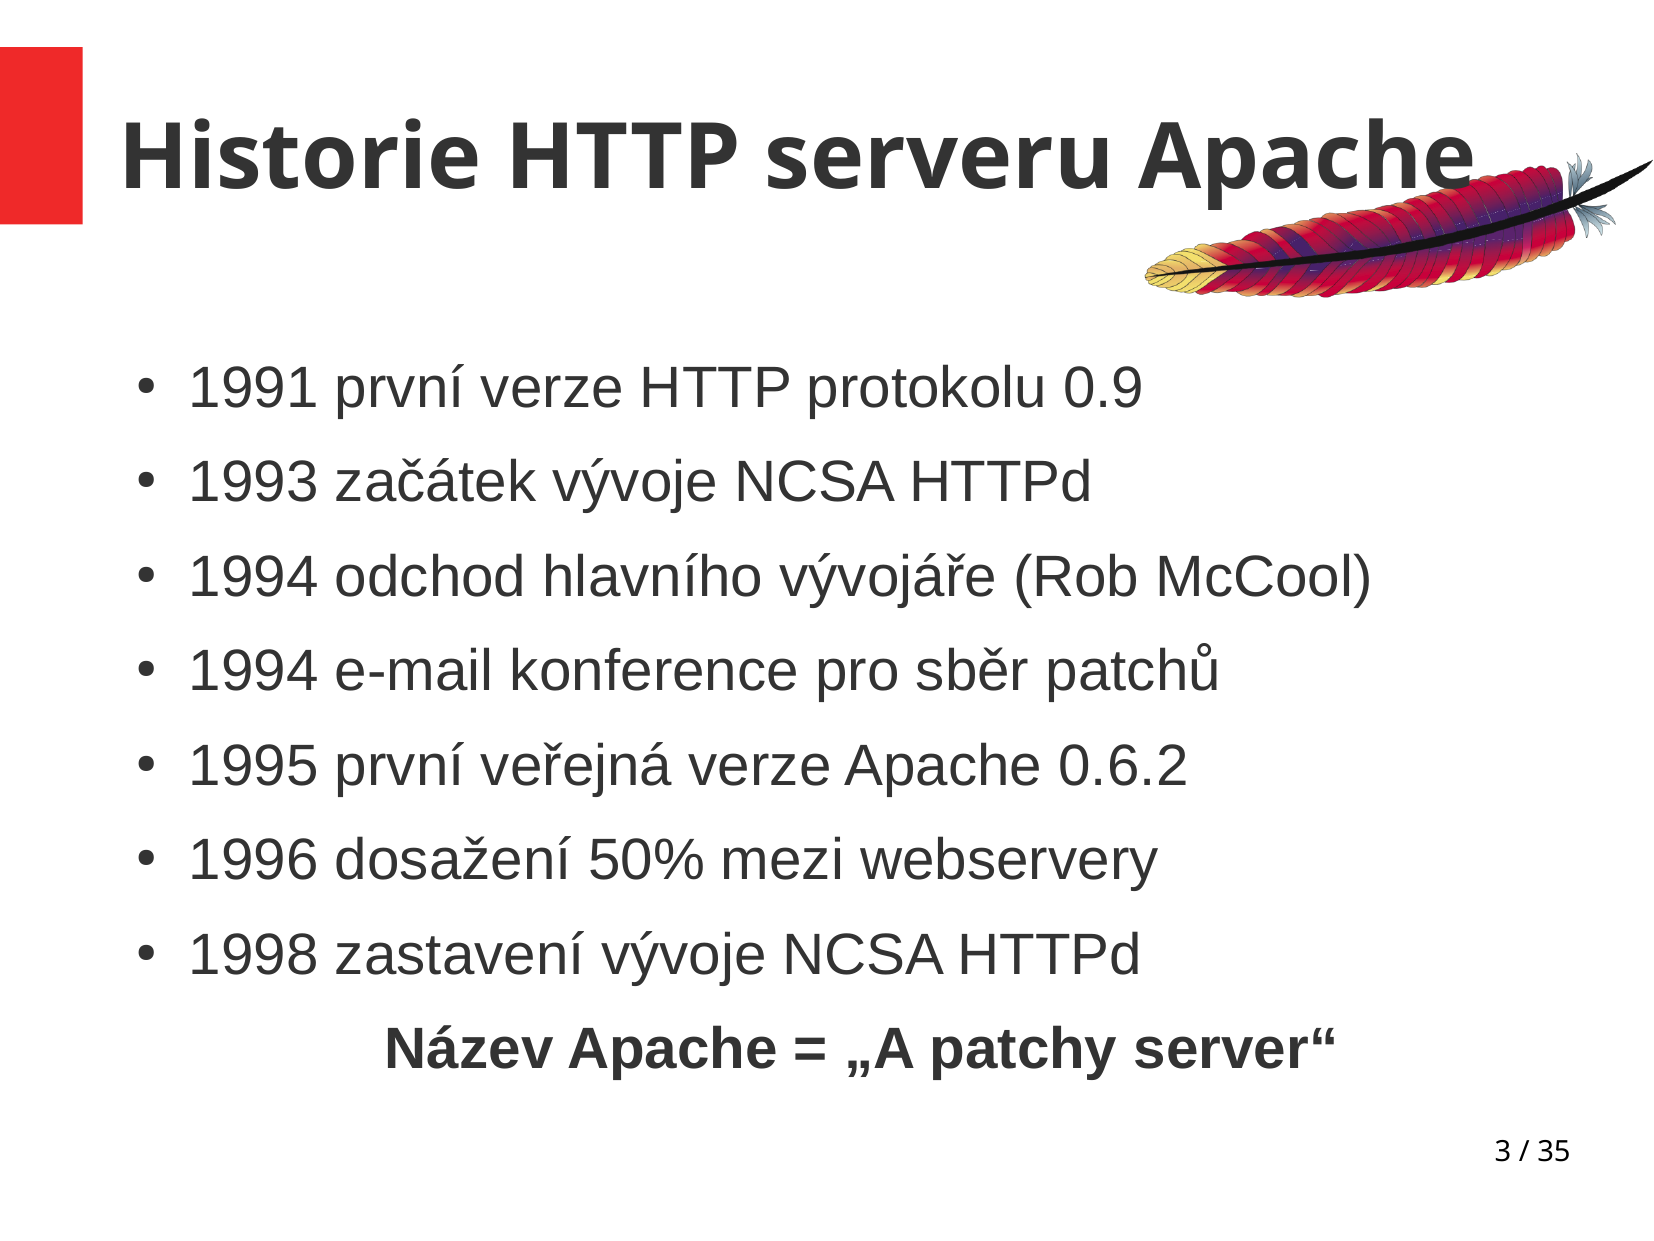

# Historie HTTP serveru Apache
1991 první verze HTTP protokolu 0.9
1993 začátek vývoje NCSA HTTPd
1994 odchod hlavního vývojáře (Rob McCool)
1994 e-mail konference pro sběr patchů
1995 první veřejná verze Apache 0.6.2
1996 dosažení 50% mezi webservery
1998 zastavení vývoje NCSA HTTPd
Název Apache = „A patchy server“
3